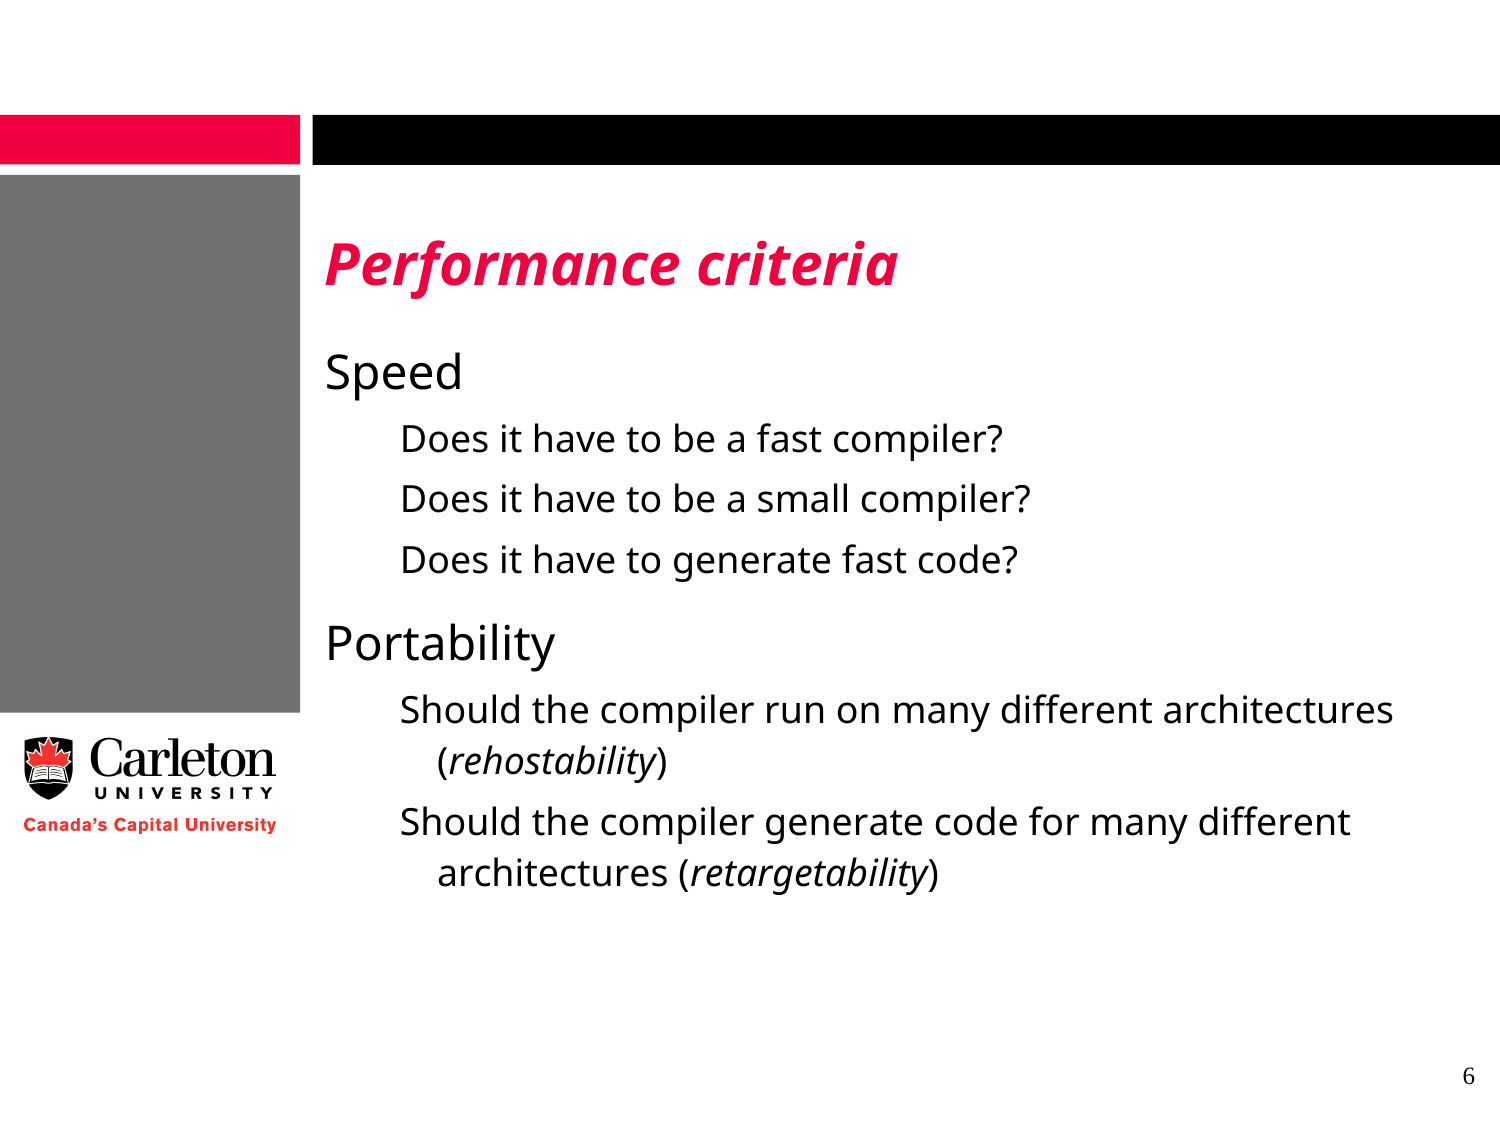

# Performance criteria
Speed
Does it have to be a fast compiler?
Does it have to be a small compiler?
Does it have to generate fast code?
Portability
Should the compiler run on many different architectures (rehostability)
Should the compiler generate code for many different architectures (retargetability)
6